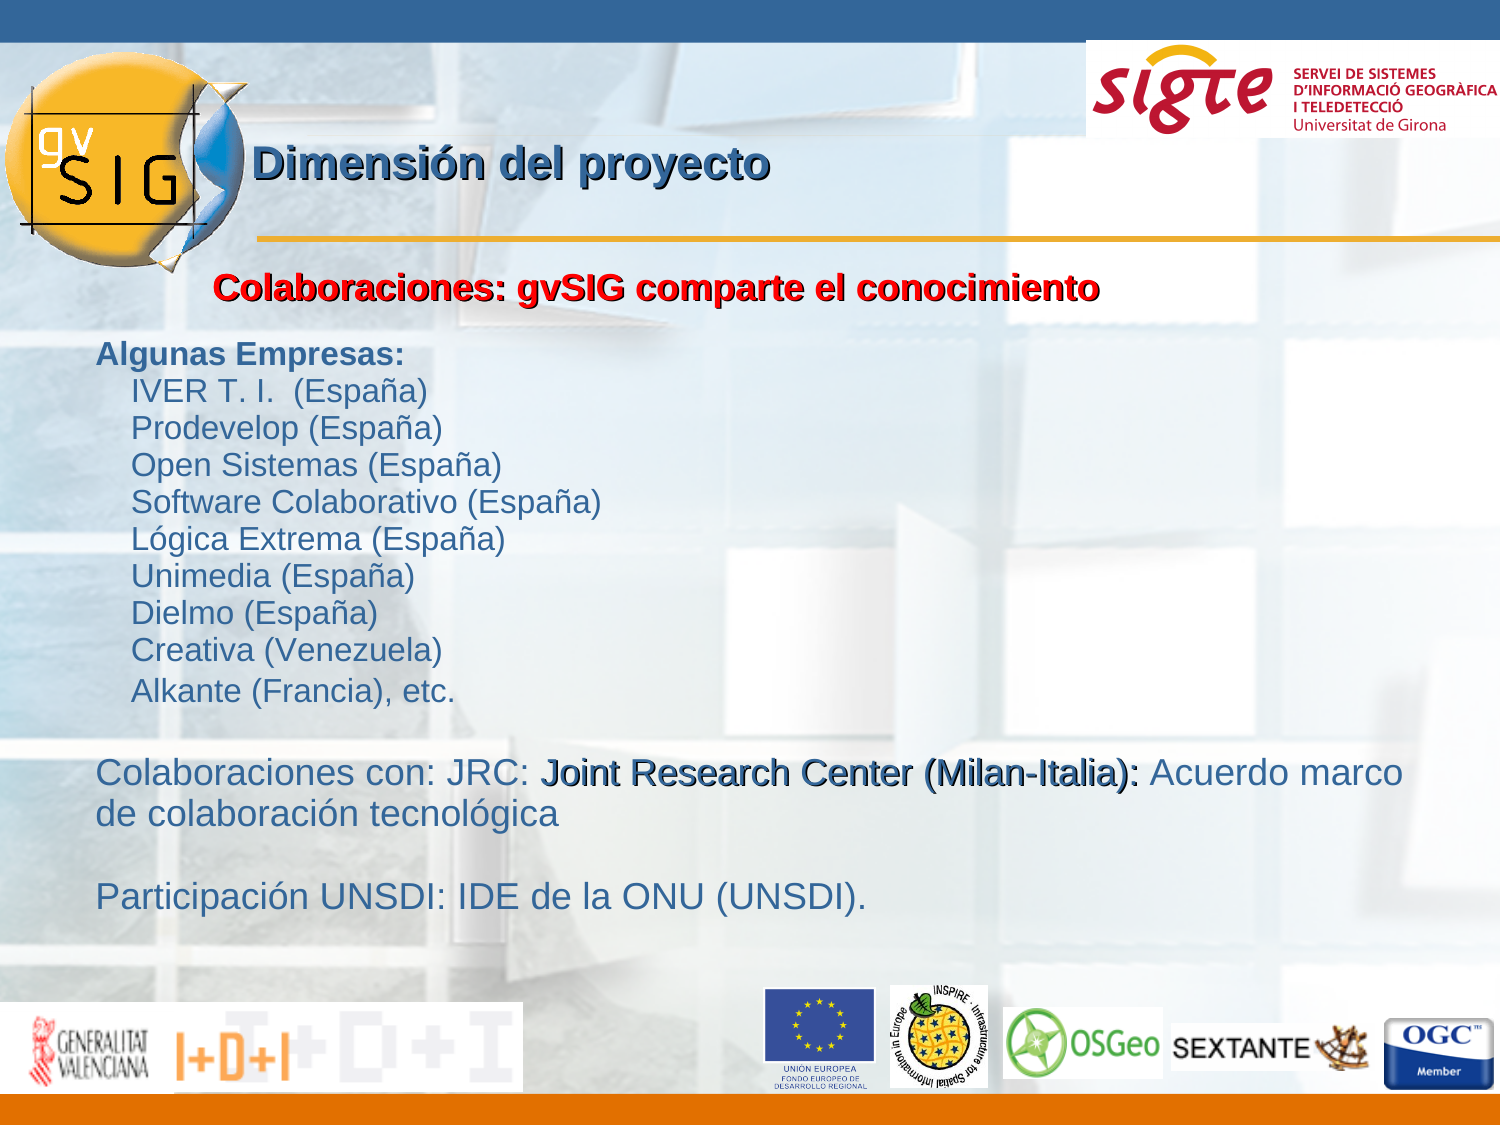

Dimensión del proyecto
Colaboraciones
Colaboraciones: gvSIG comparte el conocimiento
Algunas Empresas:
IVER T. I. (España)
Prodevelop (España)
Open Sistemas (España)
Software Colaborativo (España)
Lógica Extrema (España)
Unimedia (España)
Dielmo (España)
Creativa (Venezuela)
Alkante (Francia), etc.
Colaboraciones con: JRC: Joint Research Center (Milan-Italia): Acuerdo marco de colaboración tecnológica
Participación UNSDI: IDE de la ONU (UNSDI).